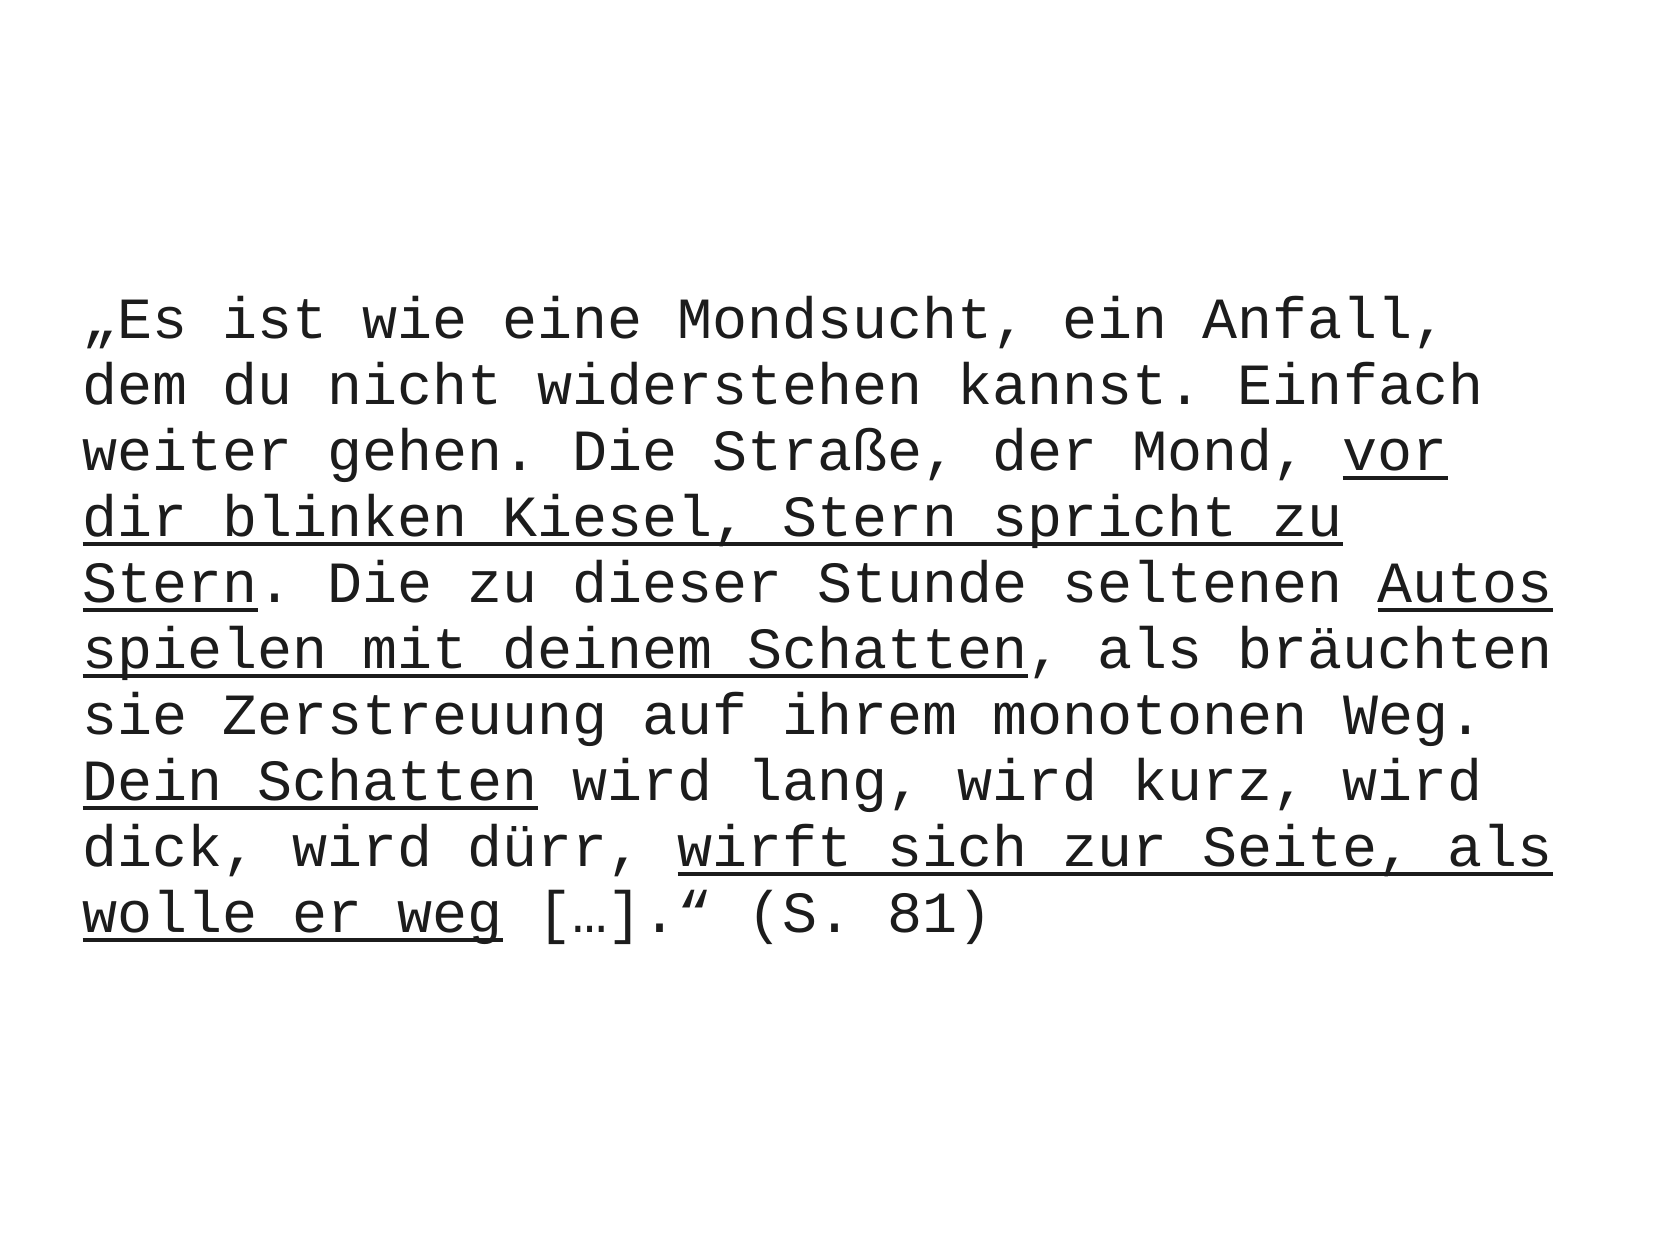

#
„Es ist wie eine Mondsucht, ein Anfall, dem du nicht widerstehen kannst. Einfach weiter gehen. Die Straße, der Mond, vor dir blinken Kiesel, Stern spricht zu Stern. Die zu dieser Stunde seltenen Autos spielen mit deinem Schatten, als bräuchten sie Zerstreuung auf ihrem monotonen Weg. Dein Schatten wird lang, wird kurz, wird dick, wird dürr, wirft sich zur Seite, als wolle er weg […].“ (S. 81)